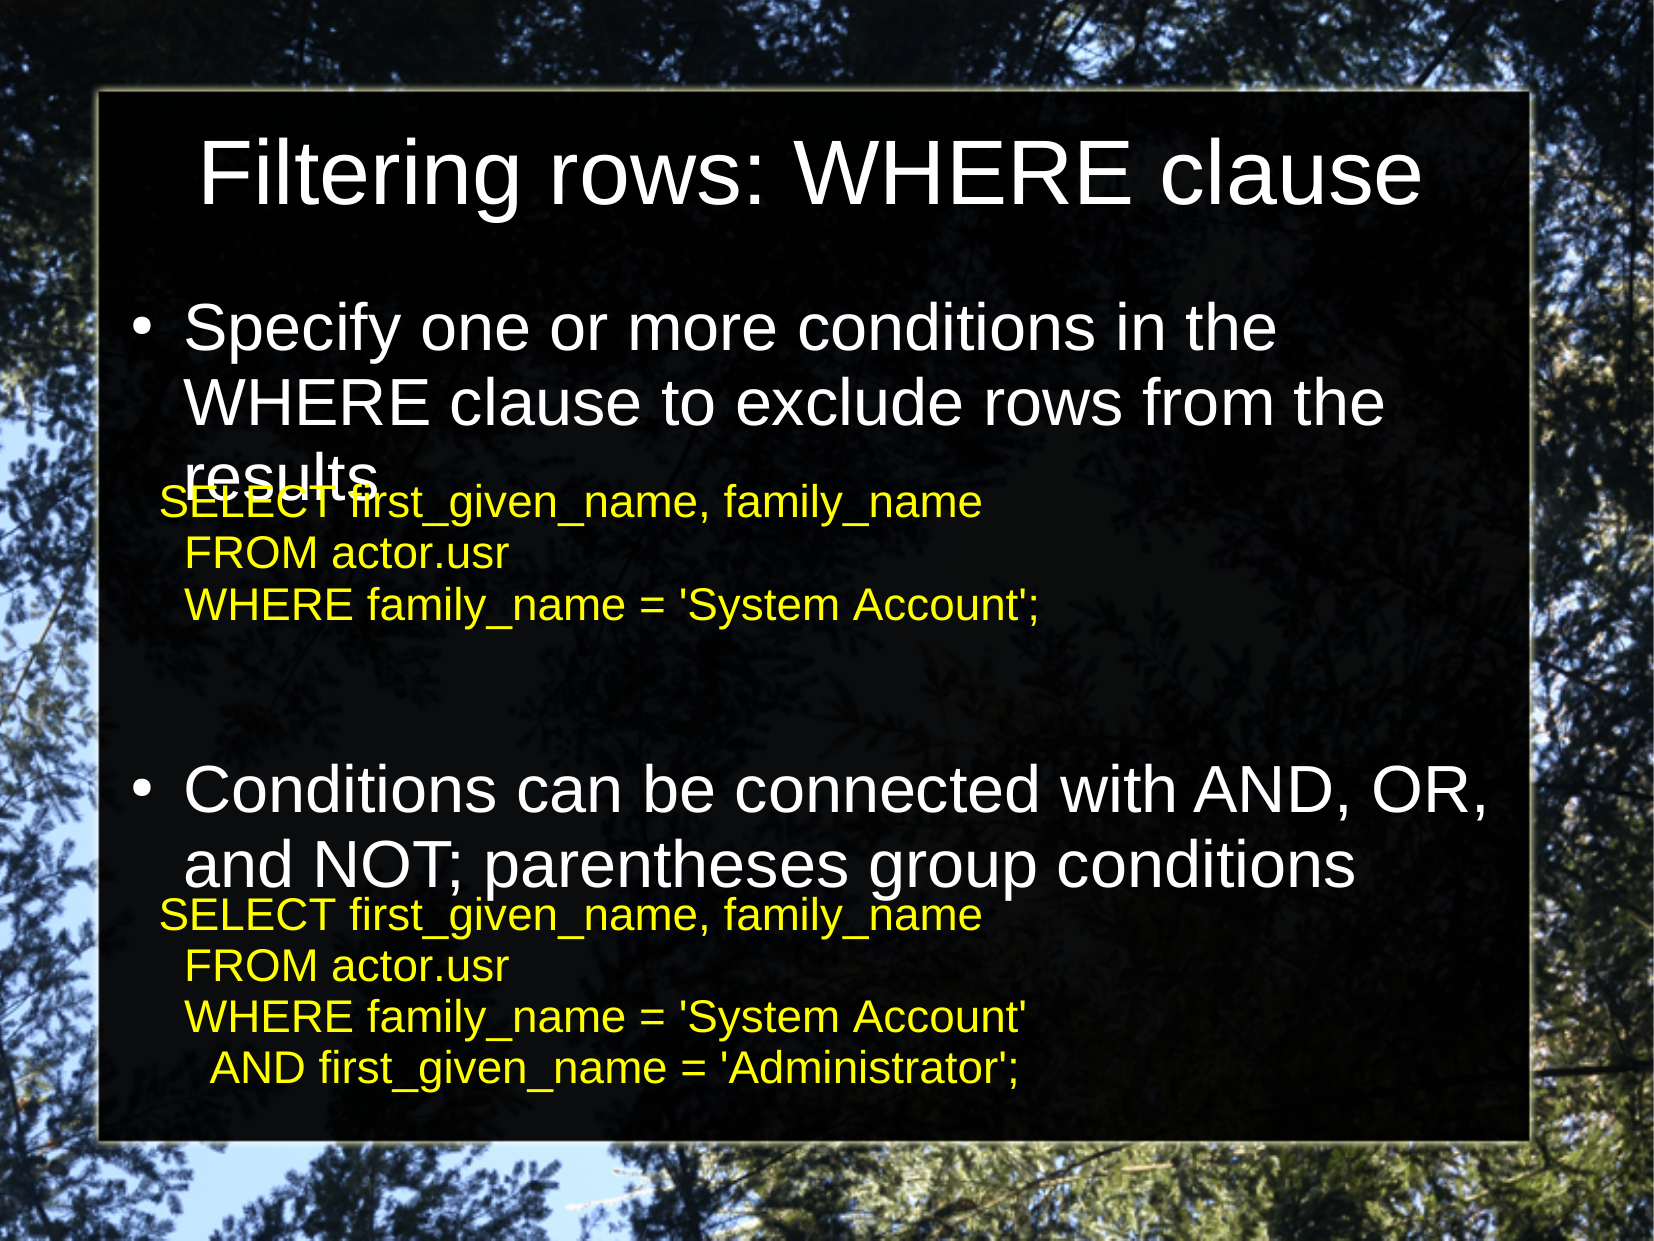

# Filtering rows: WHERE clause
Specify one or more conditions in the WHERE clause to exclude rows from the results
Conditions can be connected with AND, OR, and NOT; parentheses group conditions
SELECT first_given_name, family_name
 FROM actor.usr
 WHERE family_name = 'System Account';
SELECT first_given_name, family_name
 FROM actor.usr
 WHERE family_name = 'System Account'
 AND first_given_name = 'Administrator';